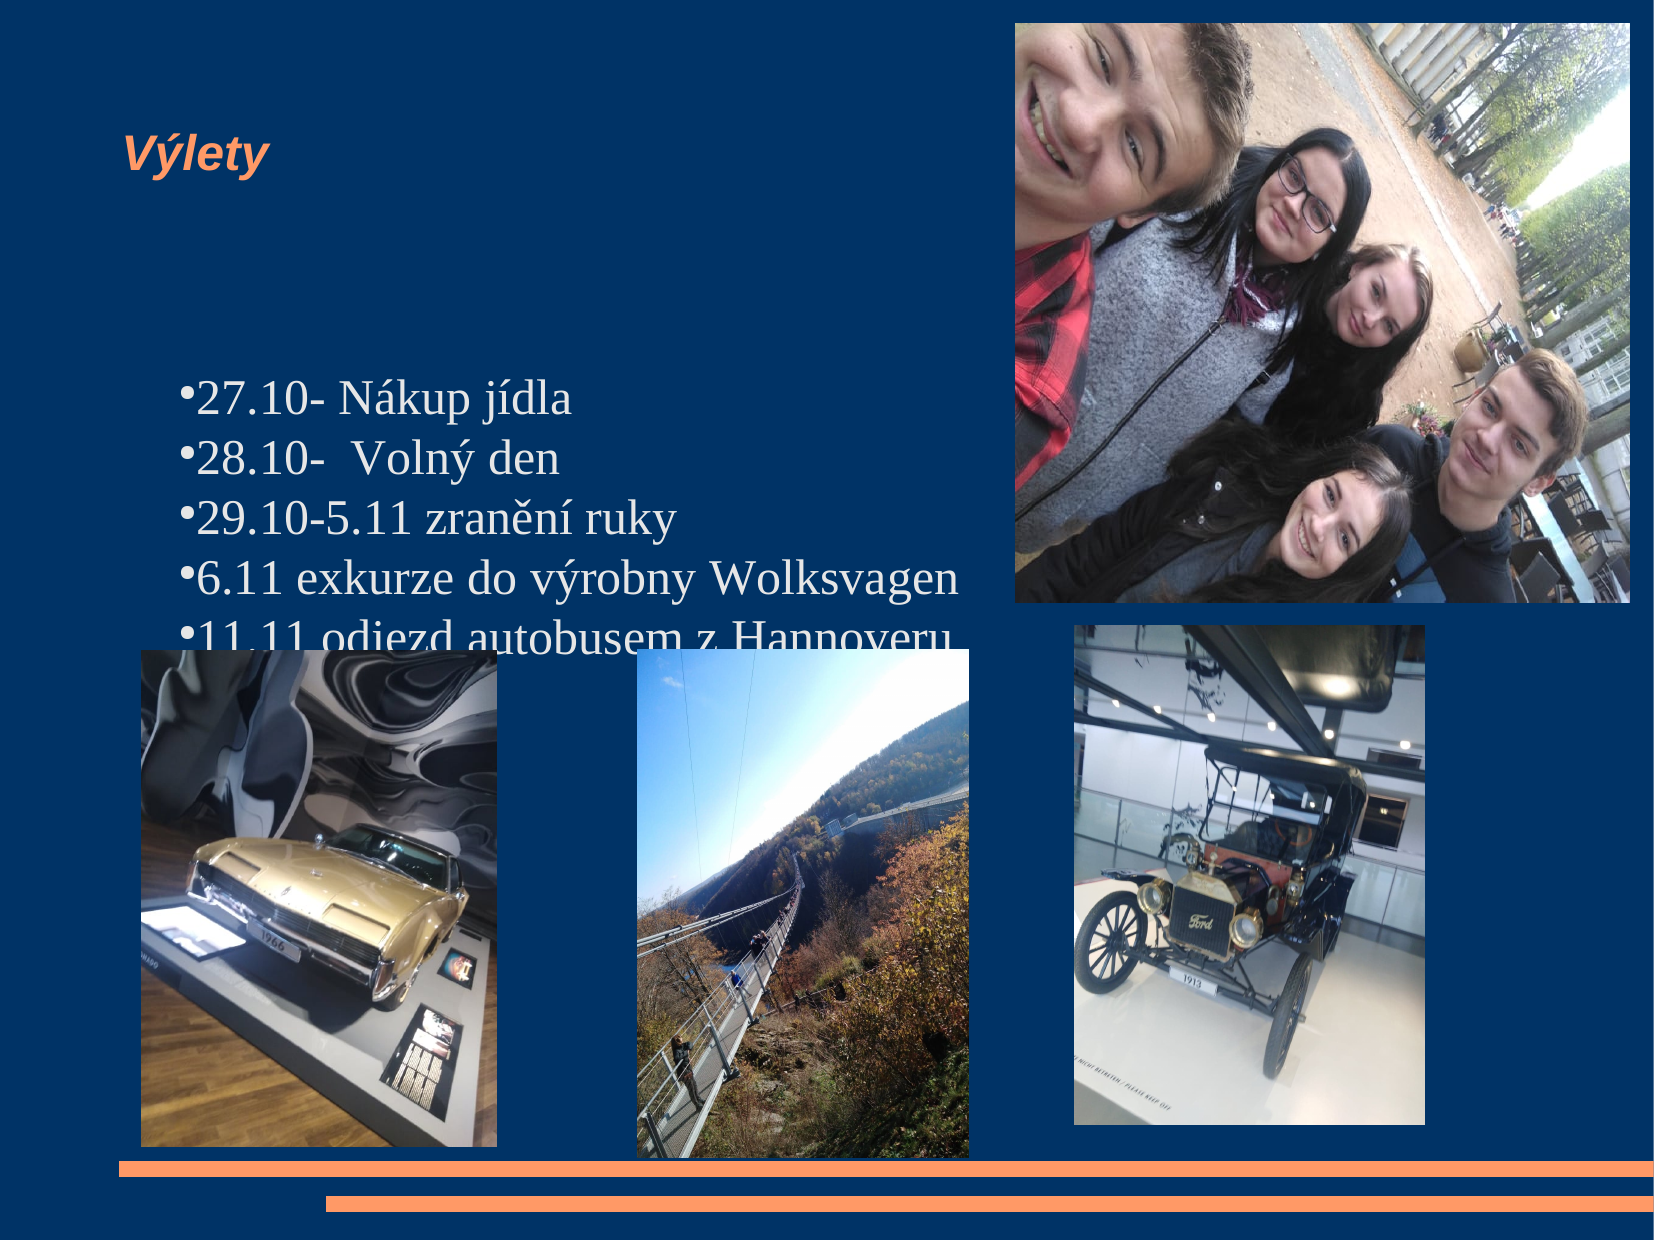

# Výlety
27.10- Nákup jídla
28.10- Volný den
29.10-5.11 zranění ruky
6.11 exkurze do výrobny Wolksvagen
11.11 odjezd autobusem z Hannoveru